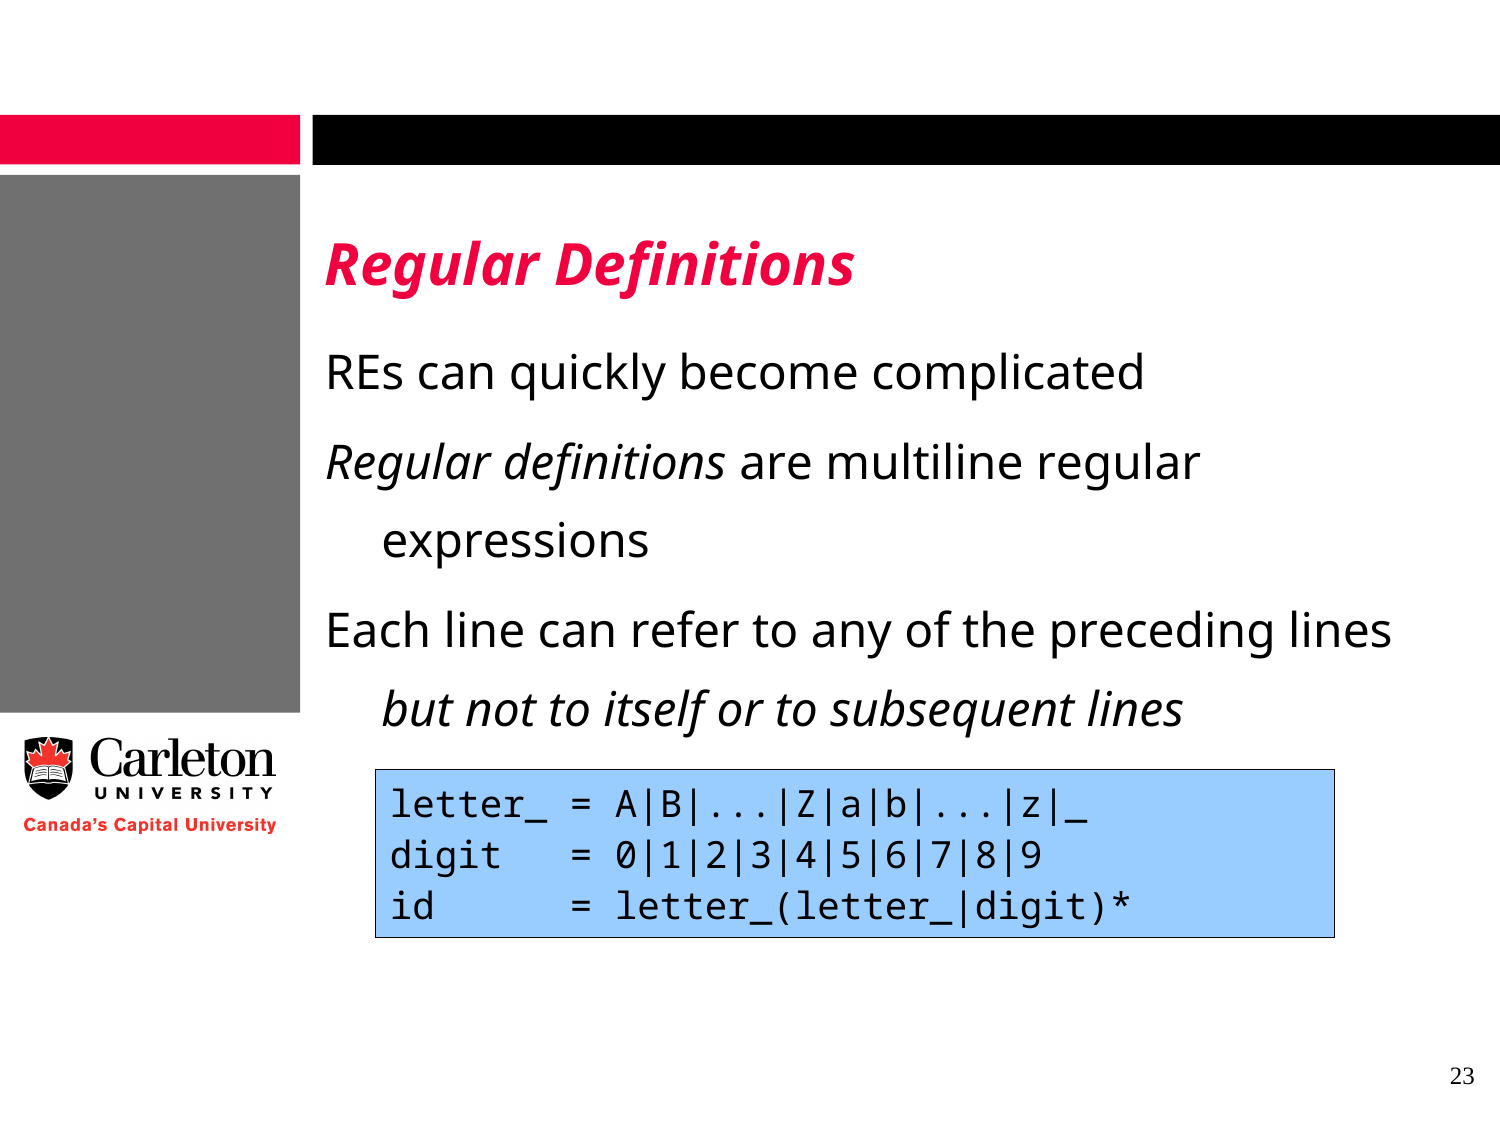

# Regular Definitions
REs can quickly become complicated
Regular definitions are multiline regular expressions
Each line can refer to any of the preceding lines but not to itself or to subsequent lines
letter_ = A|B|...|Z|a|b|...|z|_
digit = 0|1|2|3|4|5|6|7|8|9
id = letter_(letter_|digit)*
23